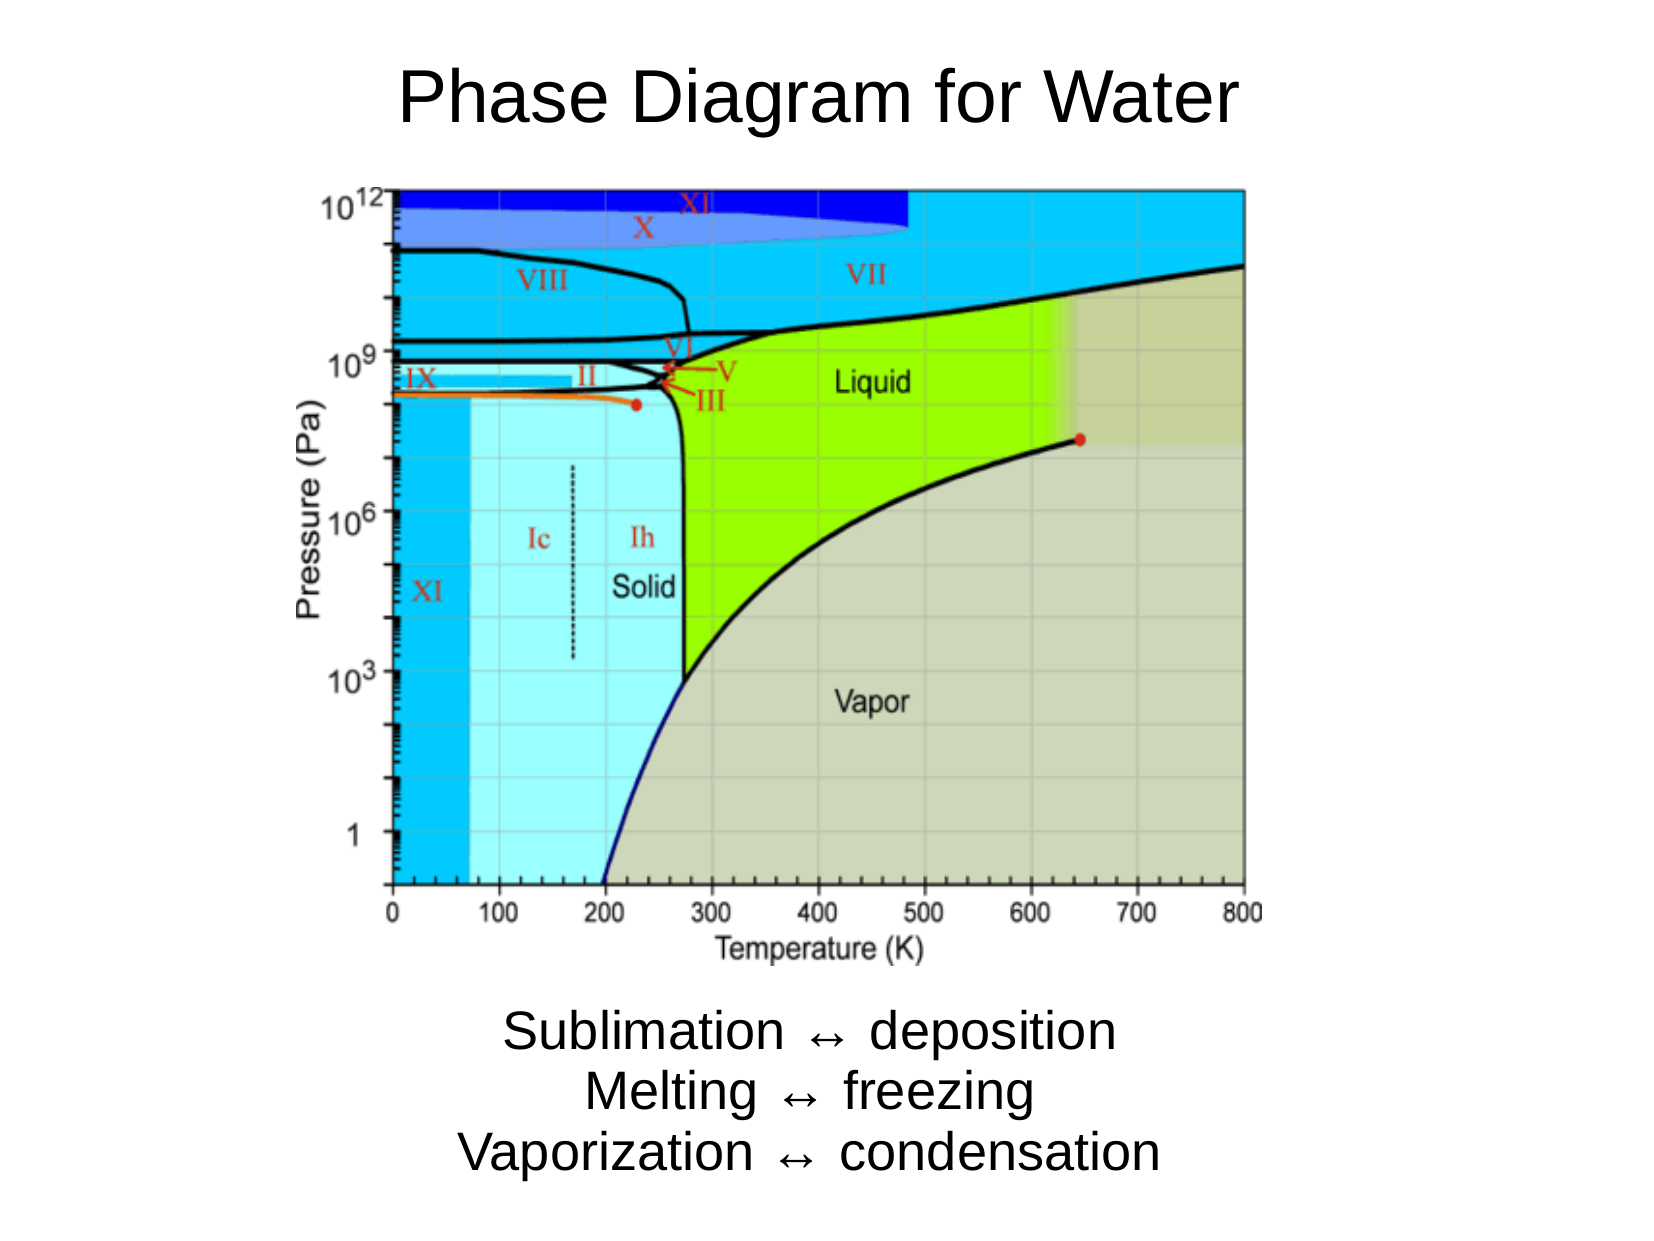

# Phase Diagram for Water
Sublimation ↔ deposition
Melting ↔ freezing
Vaporization ↔ condensation